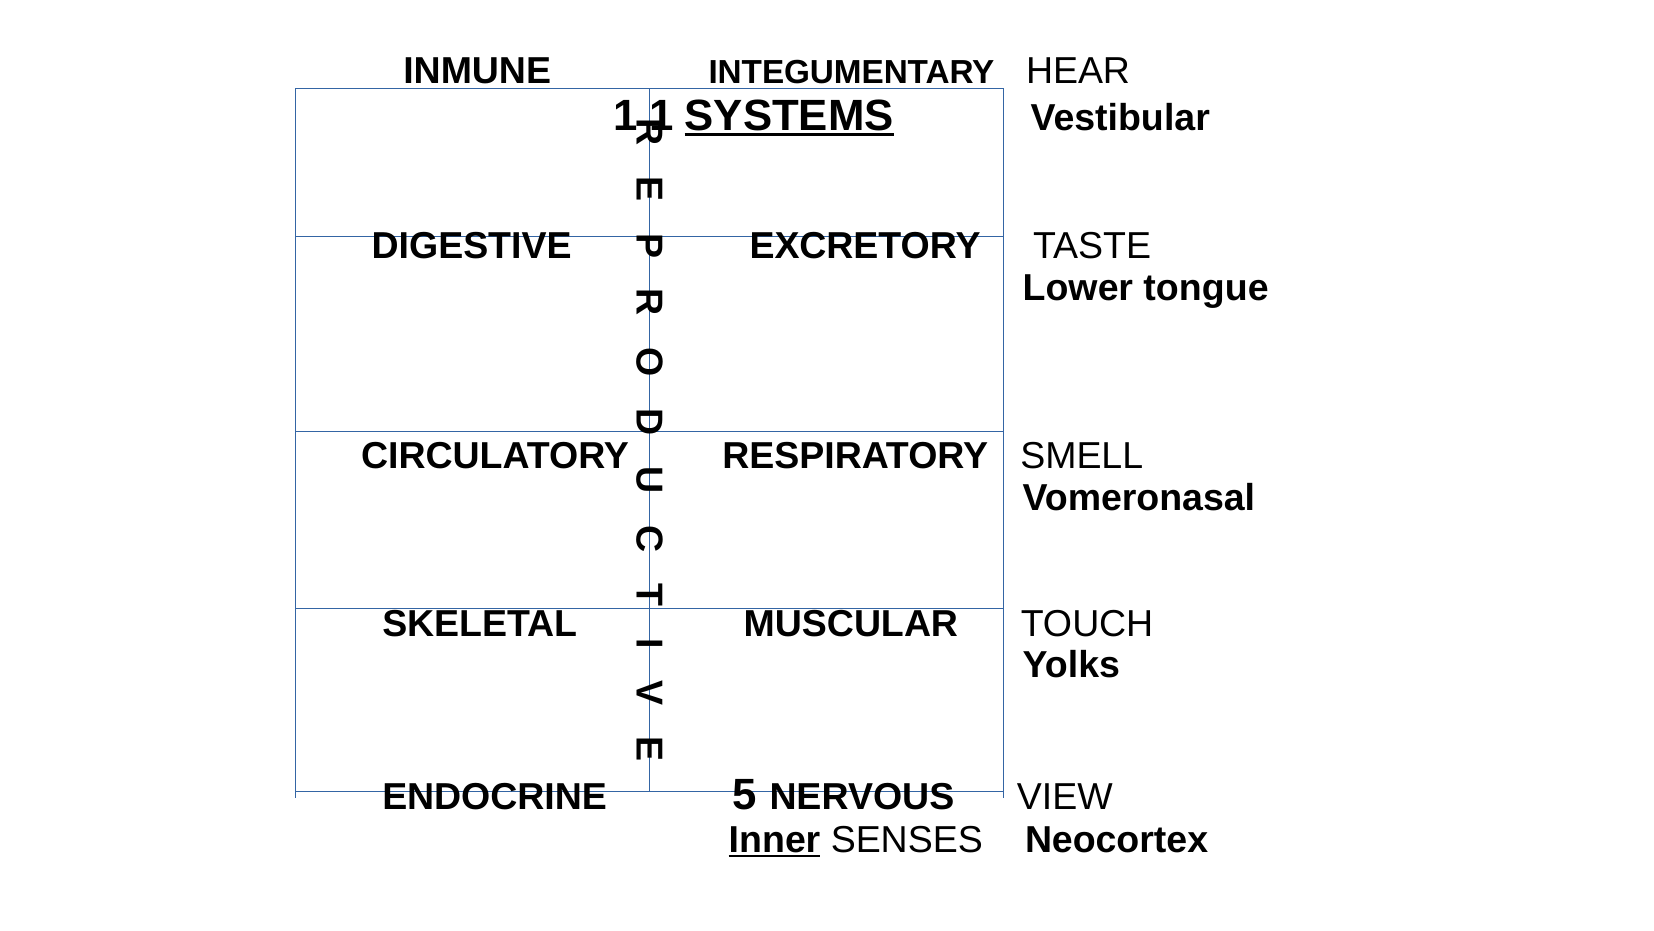

INMUNE INTEGUMENTARY HEAR
 1 1 SYSTEMS Vestibular
 DIGESTIVE EXCRETORY TASTE
 Lower tongue
 CIRCULATORY RESPIRATORY SMELL
 Vomeronasal
 SKELETAL MUSCULAR TOUCH
 Yolks
 ENDOCRINE 5 NERVOUS VIEW
 Inner SENSES Neocortex
R E P R O D U C T I V E